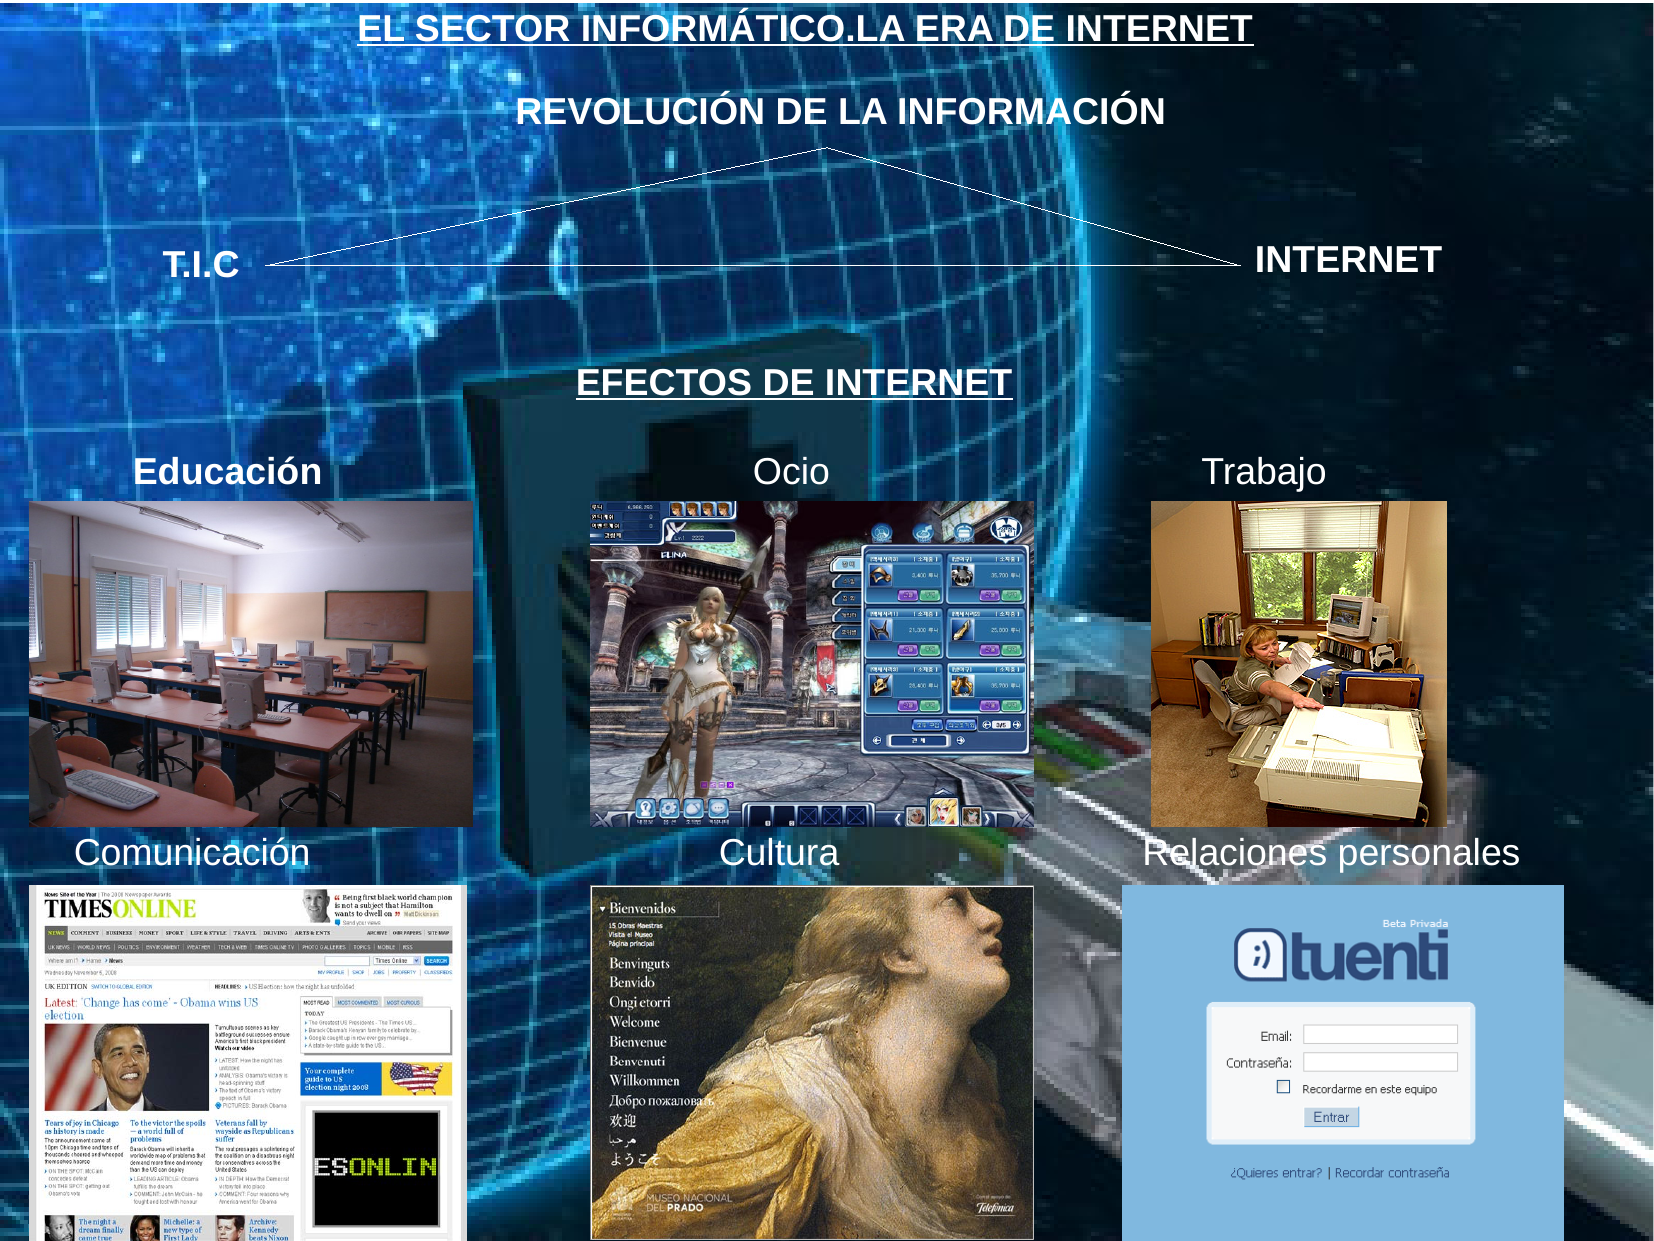

EL SECTOR INFORMÁTICO.LA ERA DE INTERNET
REVOLUCIÓN DE LA INFORMACIÓN
INTERNET
T.I.C
EFECTOS DE INTERNET
Educación
Ocio
Trabajo
Comunicación
Cultura
Relaciones personales